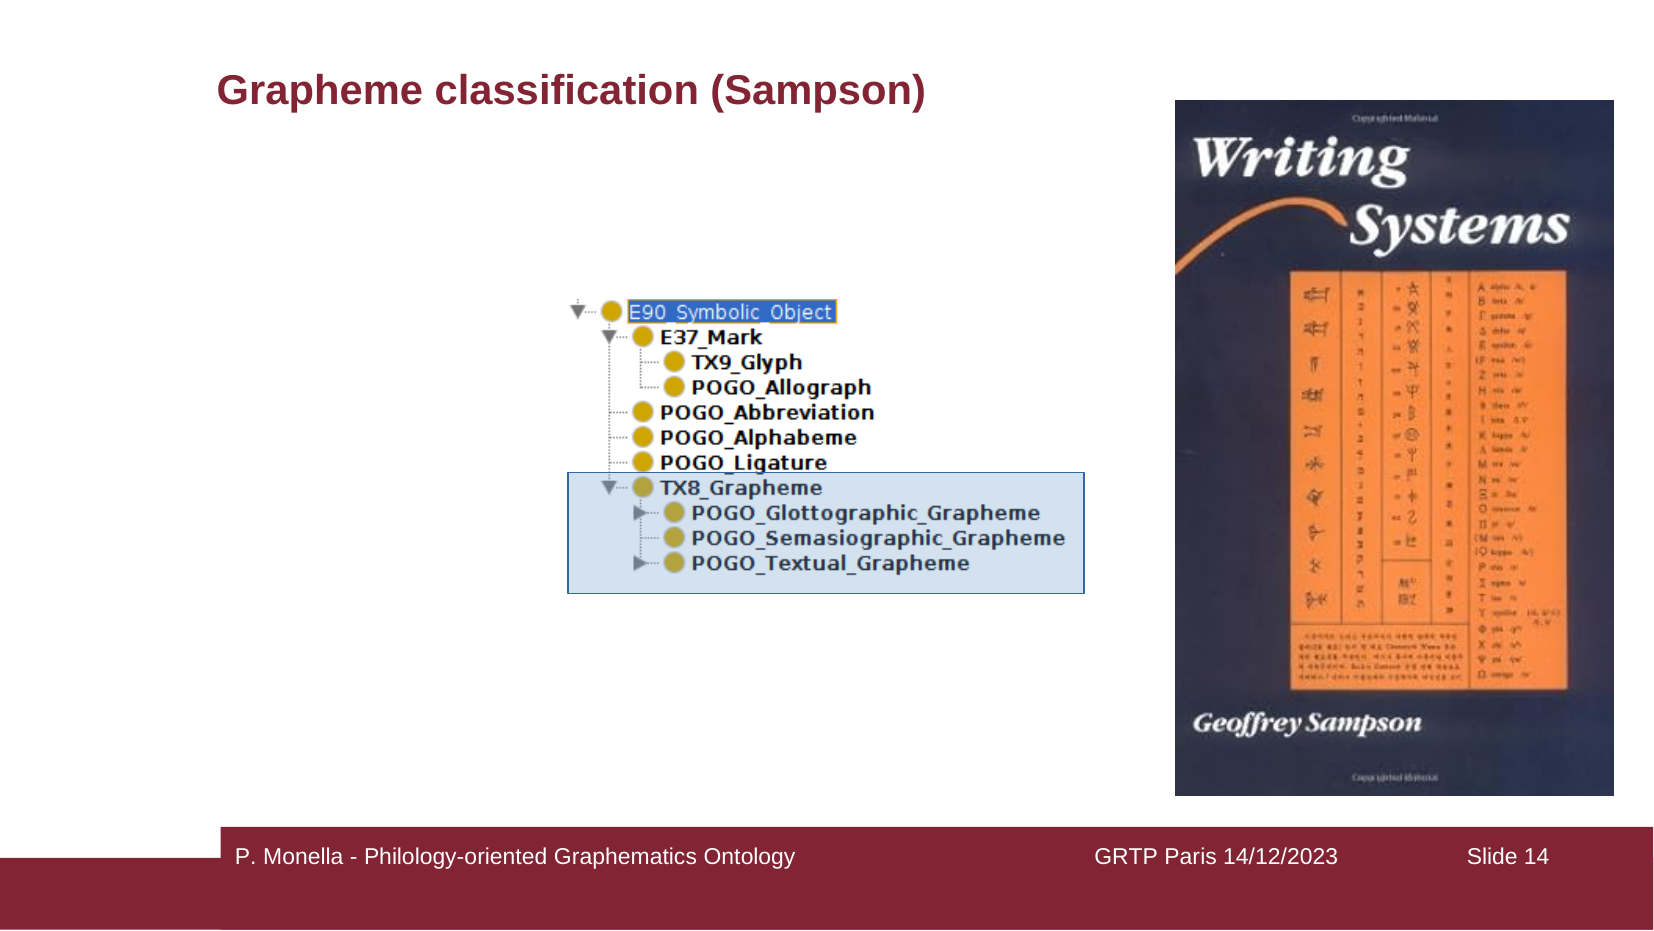

# Grapheme classification (Sampson)
P. Monella - Philology-oriented Graphematics Ontology
14